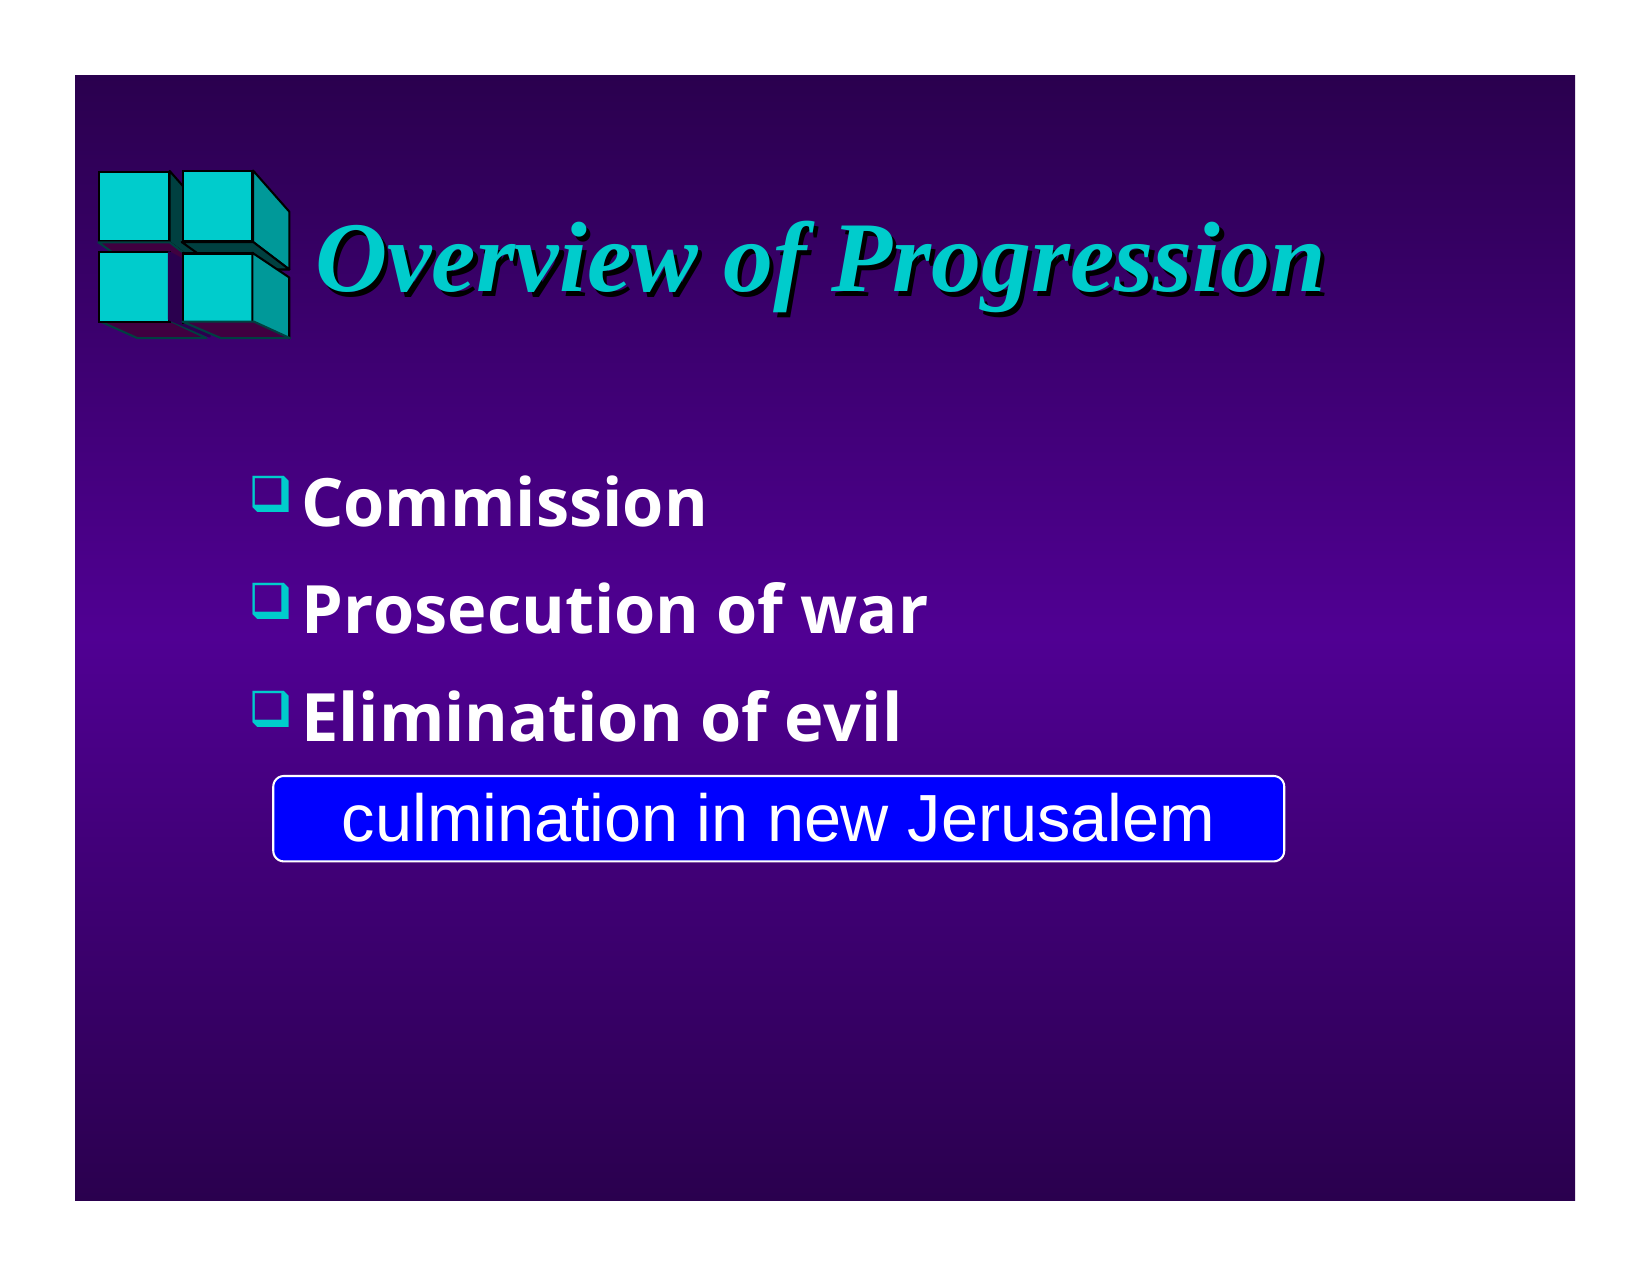

# Overview of Progression
Commission
Prosecution of war
Elimination of evil
culmination in new Jerusalem